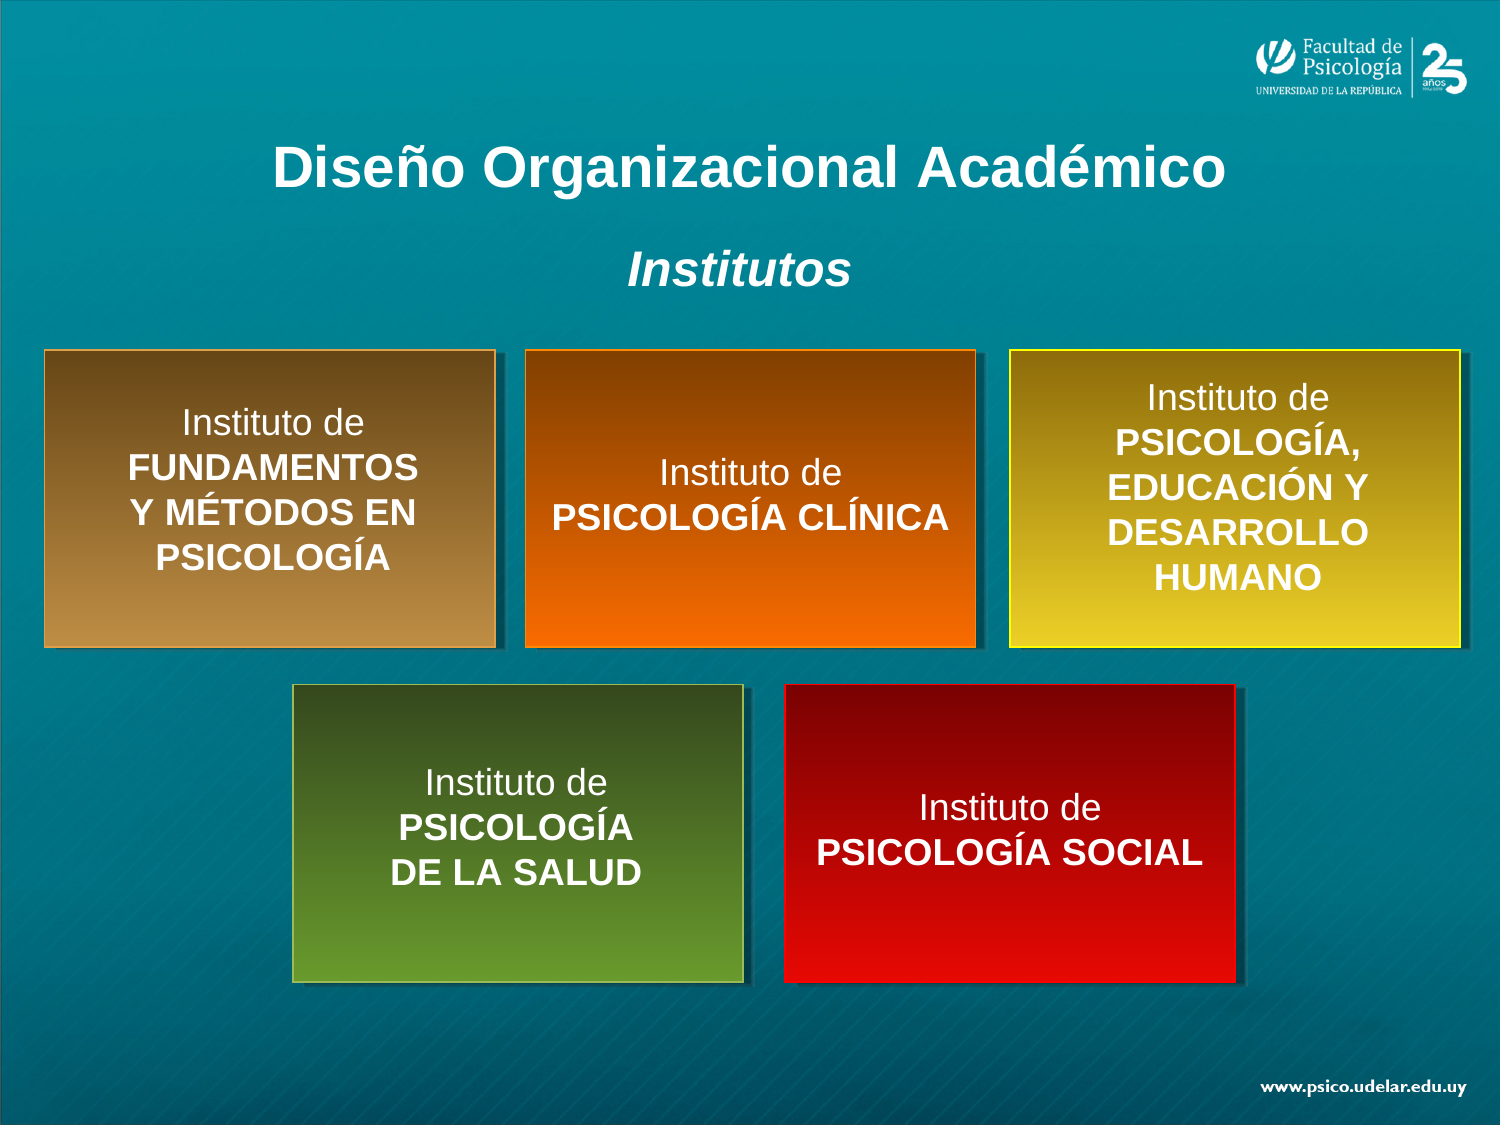

Diseño Organizacional Académico
Institutos
Instituto de
FUNDAMENTOS
Y MÉTODOS EN PSICOLOGÍA
Instituto de
PSICOLOGÍA CLÍNICA
Instituto de
PSICOLOGÍA, EDUCACIÓN Y DESARROLLO HUMANO
Instituto de
PSICOLOGÍA
DE LA SALUD
Instituto de
PSICOLOGÍA SOCIAL